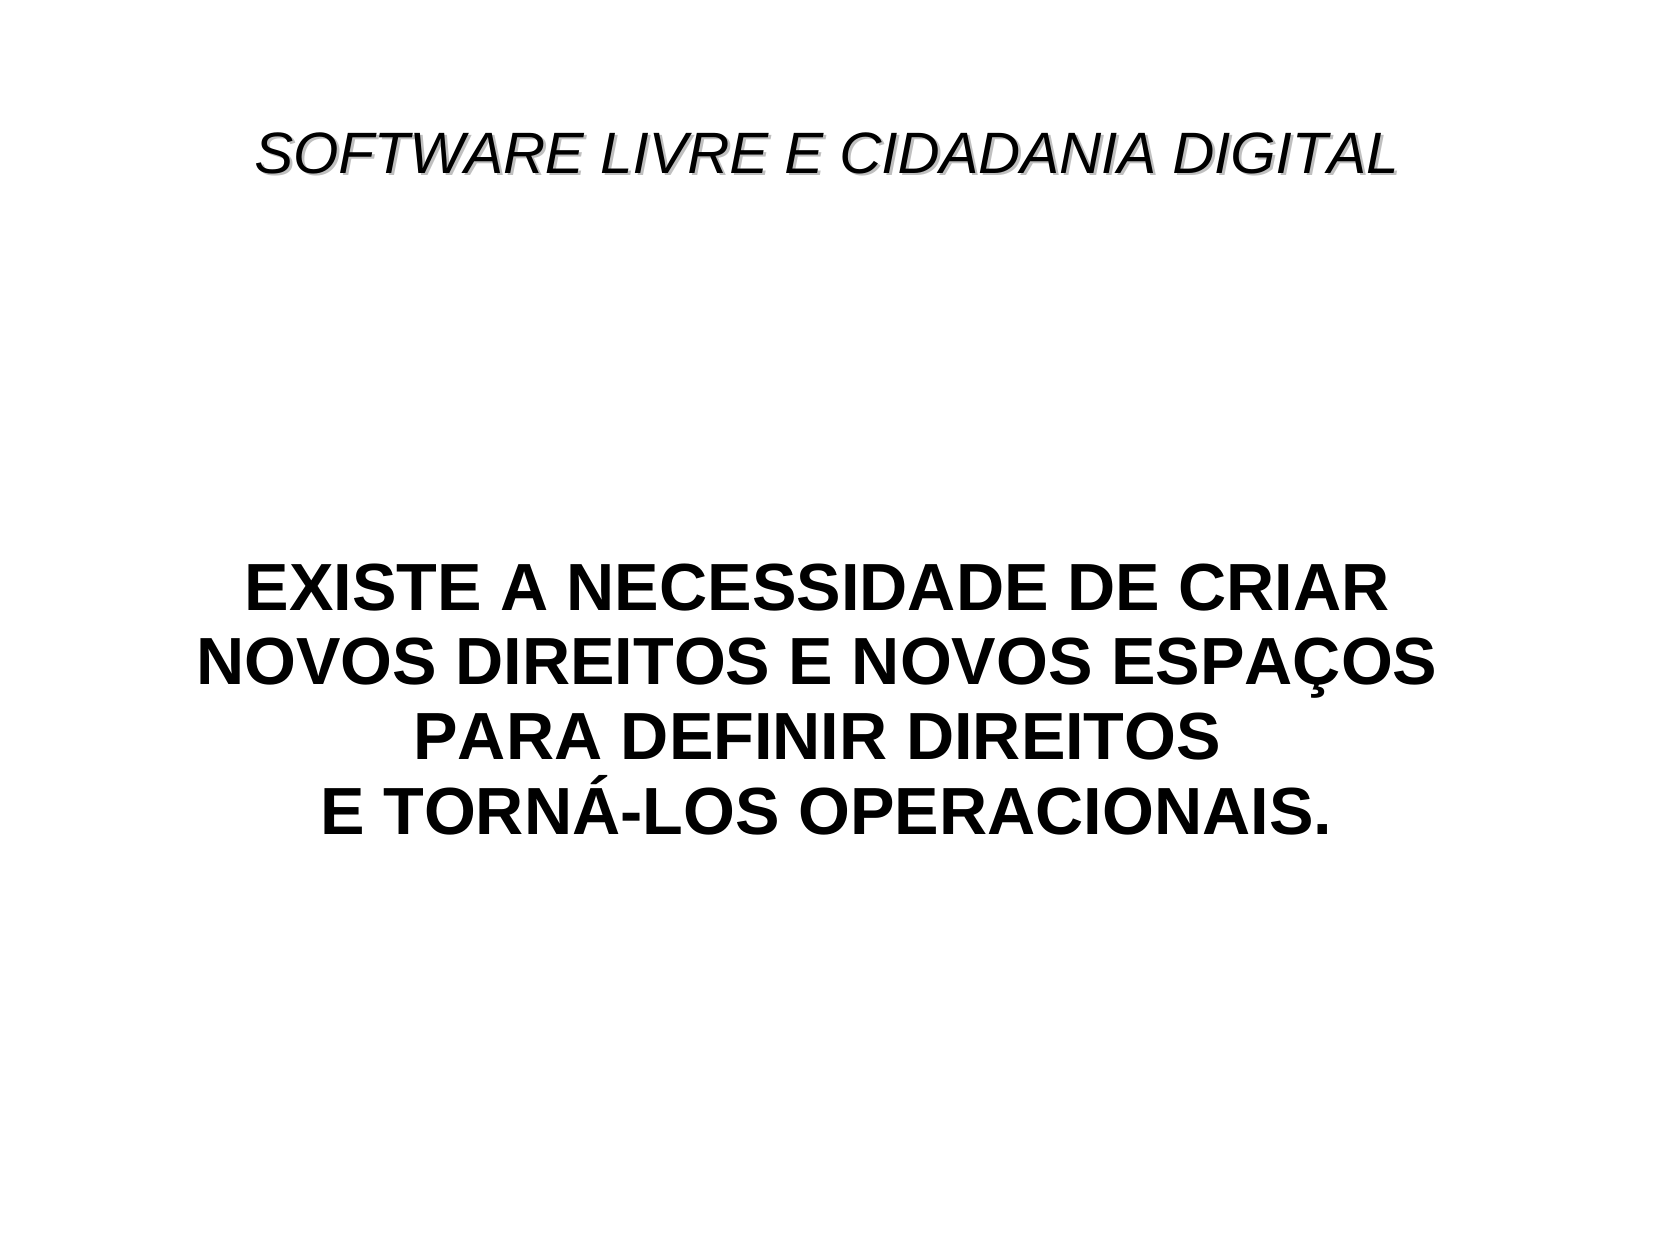

# SOFTWARE LIVRE E CIDADANIA DIGITAL
EXISTE A NECESSIDADE DE CRIAR
NOVOS DIREITOS E NOVOS ESPAÇOS
PARA DEFINIR DIREITOS
E TORNÁ-LOS OPERACIONAIS.